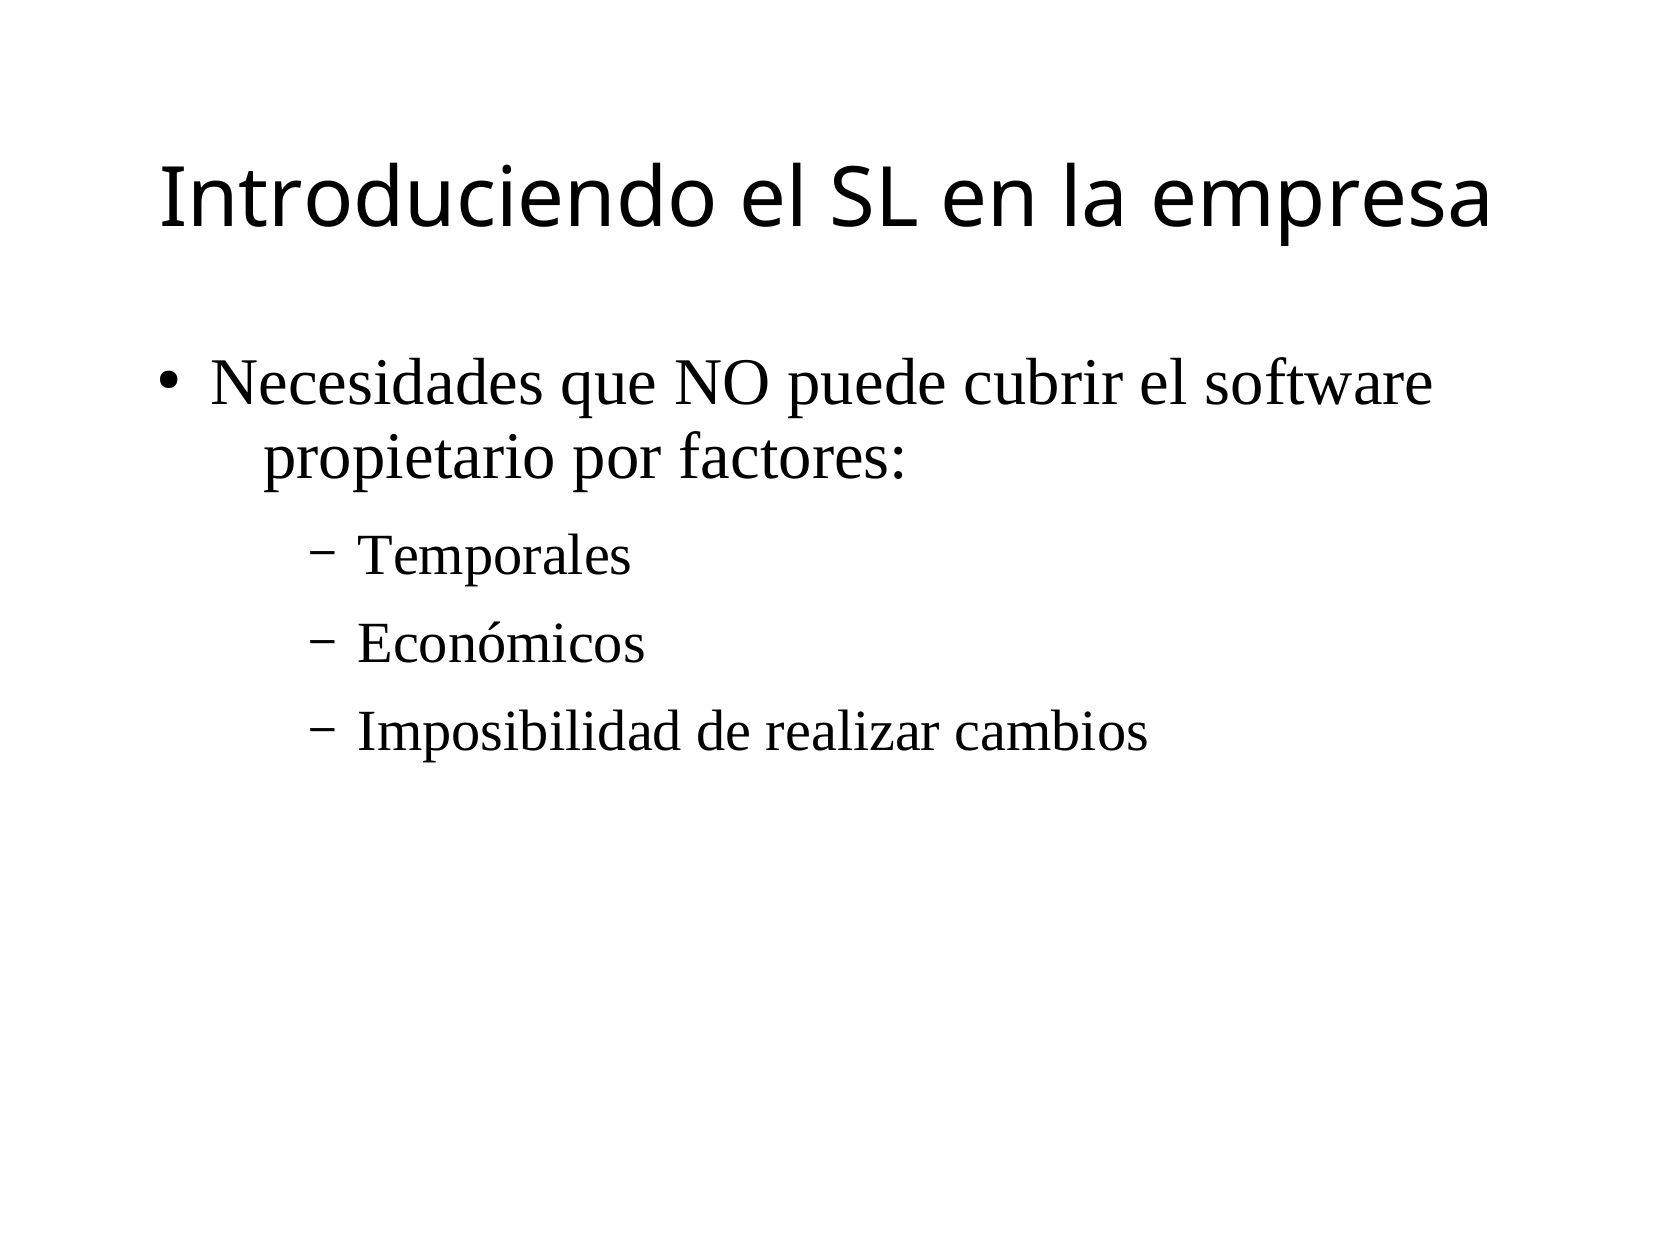

# Introduciendo el SL en la empresa
Necesidades que NO puede cubrir el software propietario por factores:
Temporales
Económicos
Imposibilidad de realizar cambios